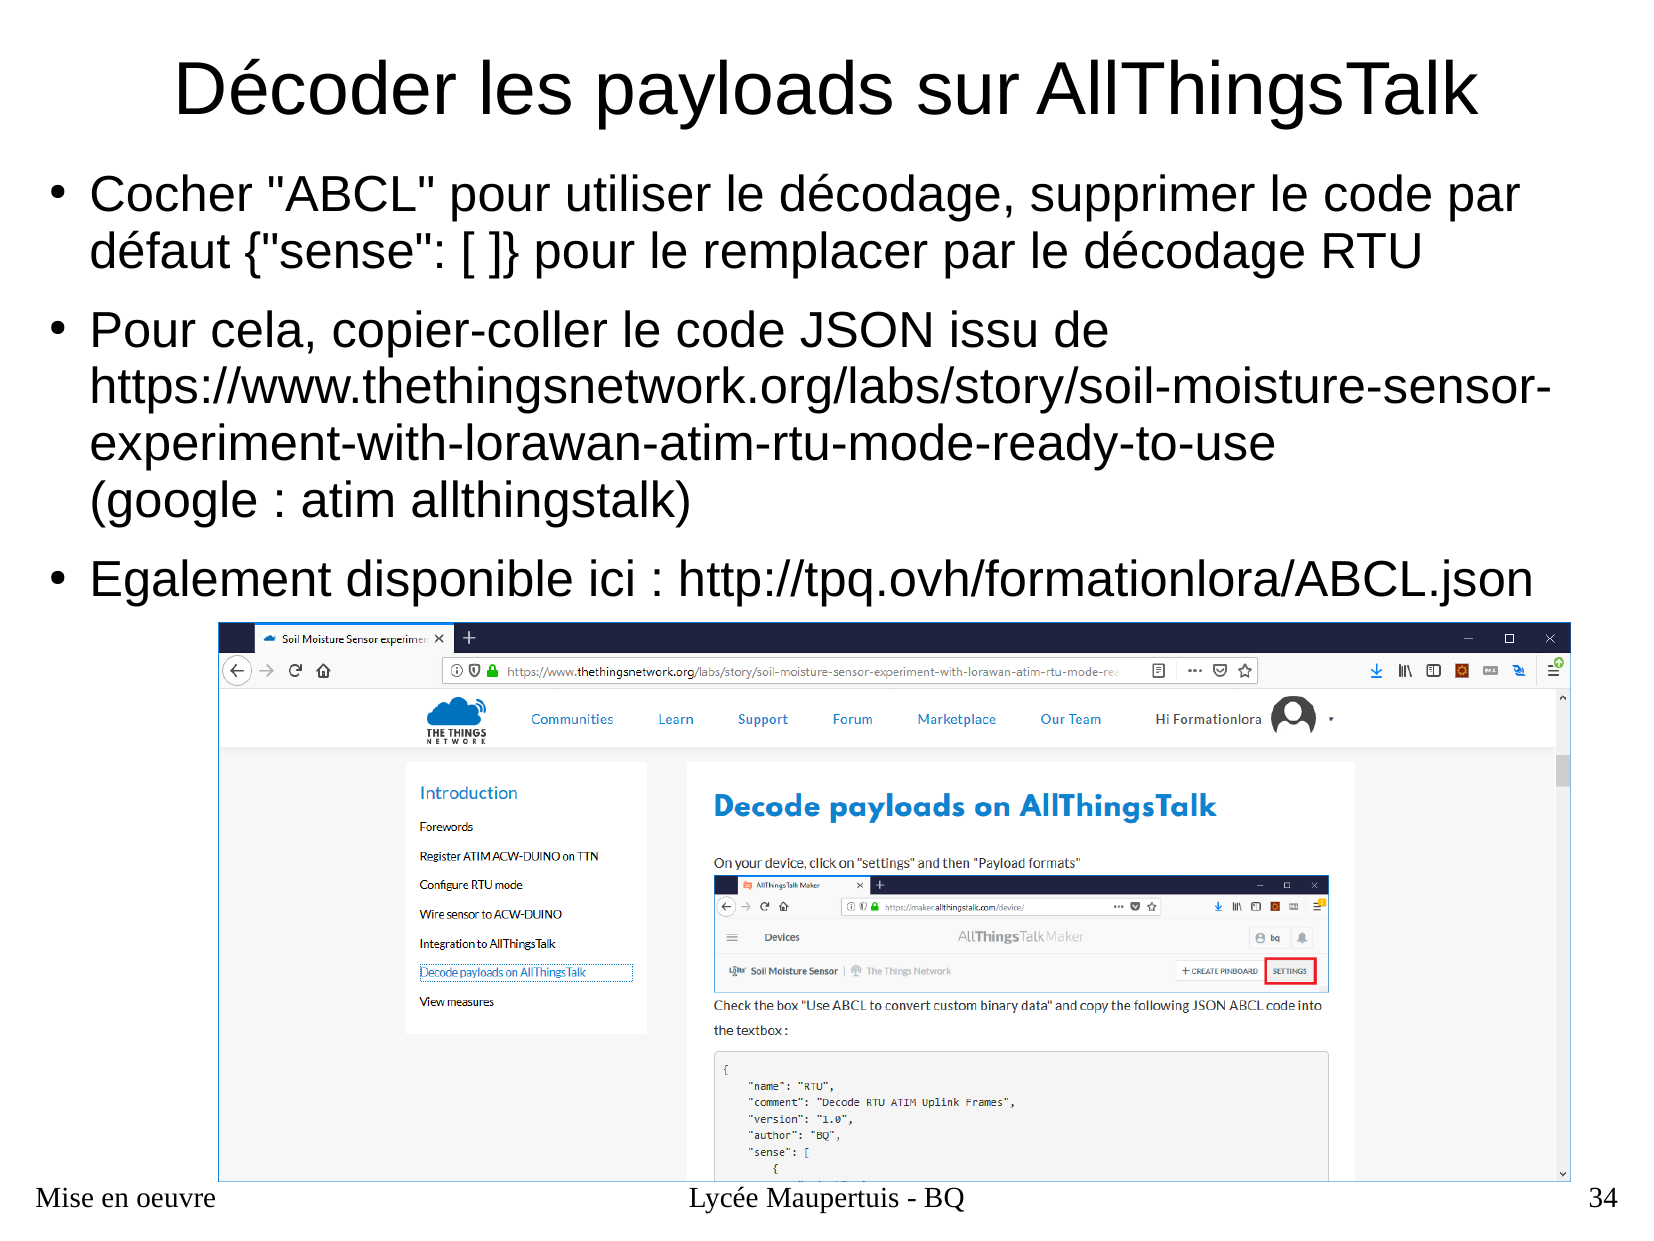

# Décoder les payloads sur AllThingsTalk
Cocher "ABCL" pour utiliser le décodage, supprimer le code par défaut {"sense": [ ]} pour le remplacer par le décodage RTU
Pour cela, copier-coller le code JSON issu de https://www.thethingsnetwork.org/labs/story/soil-moisture-sensor-experiment-with-lorawan-atim-rtu-mode-ready-to-use
(google : atim allthingstalk)
Egalement disponible ici : http://tpq.ovh/formationlora/ABCL.json
Mise en oeuvre
Lycée Maupertuis - BQ
34